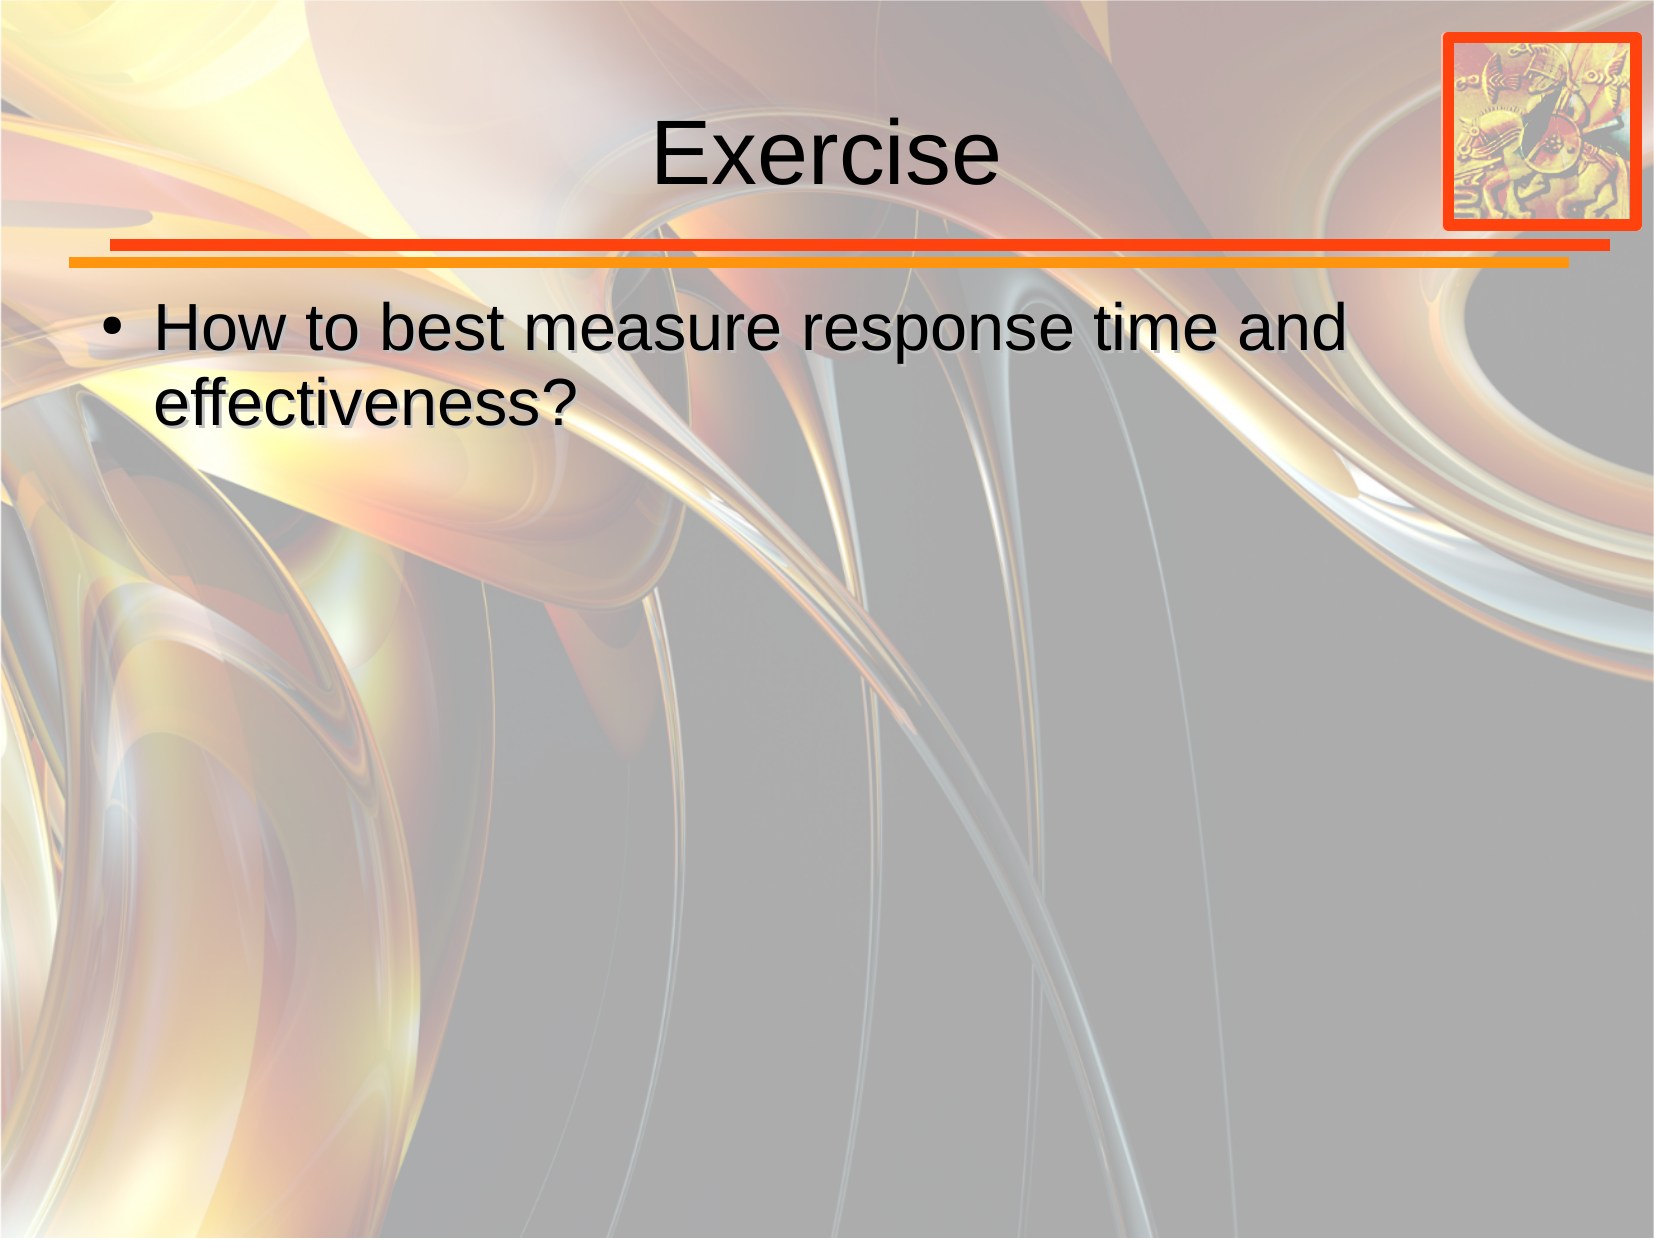

# Exercise
How to best measure response time and effectiveness?